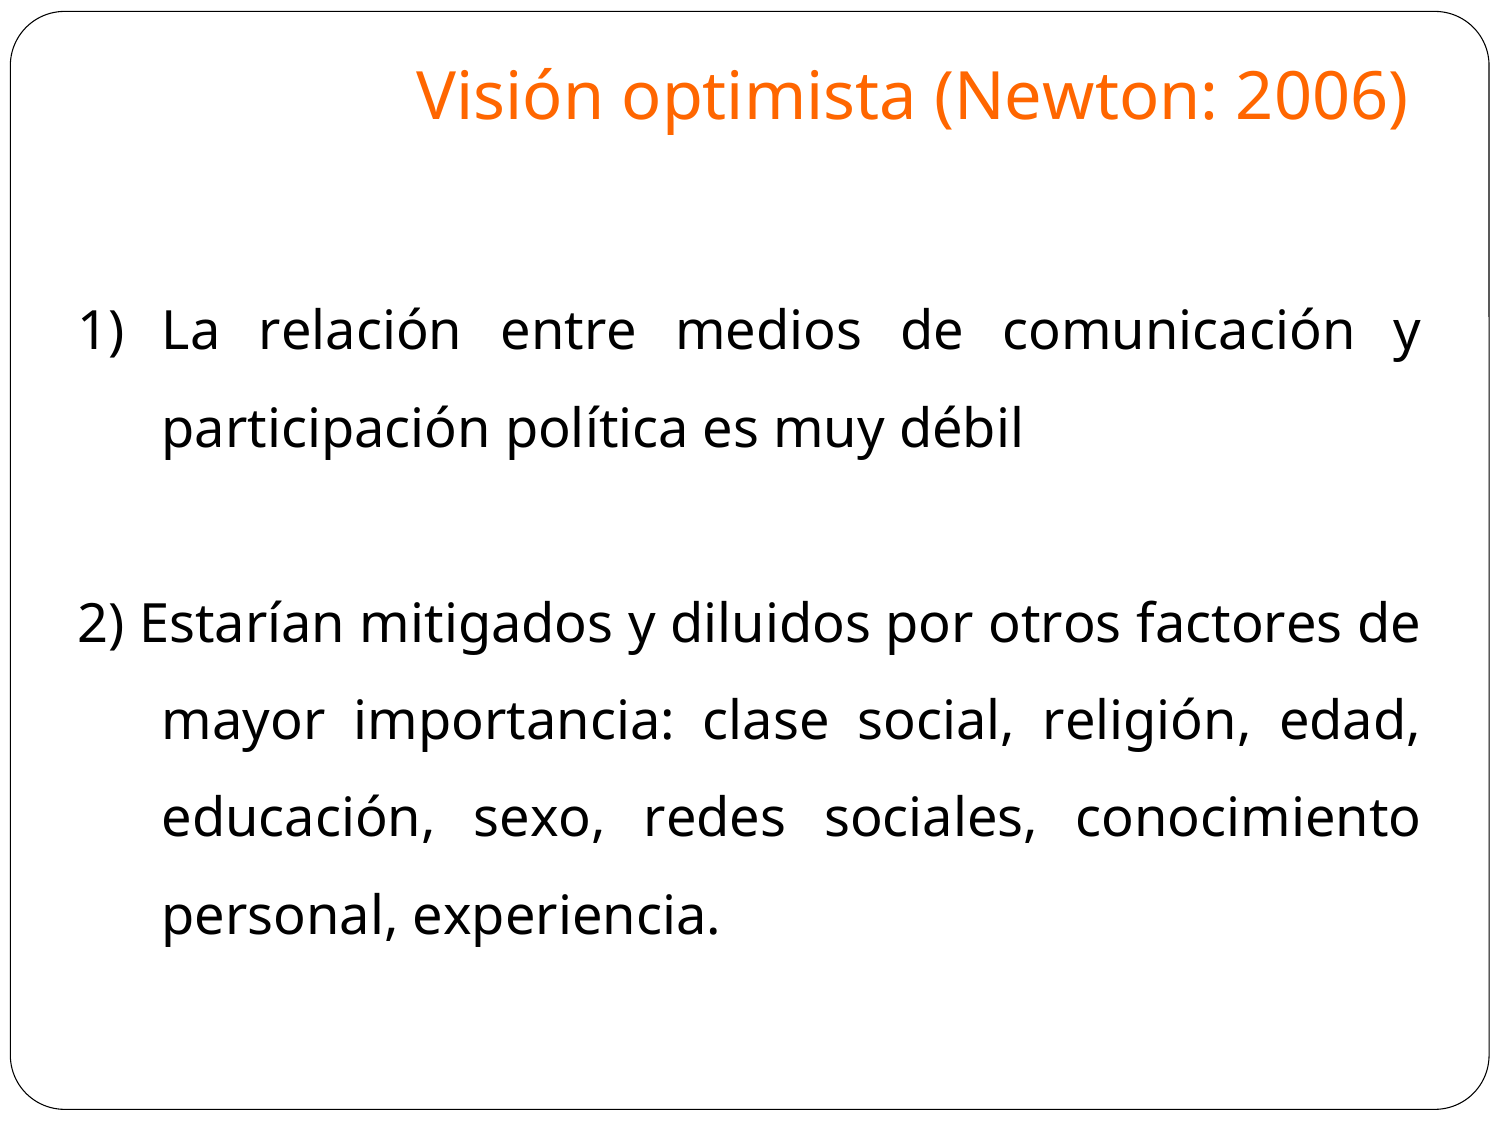

#
Visión optimista (Newton: 2006)
La relación entre medios de comunicación y participación política es muy débil
2) Estarían mitigados y diluidos por otros factores de mayor importancia: clase social, religión, edad, educación, sexo, redes sociales, conocimiento personal, experiencia.